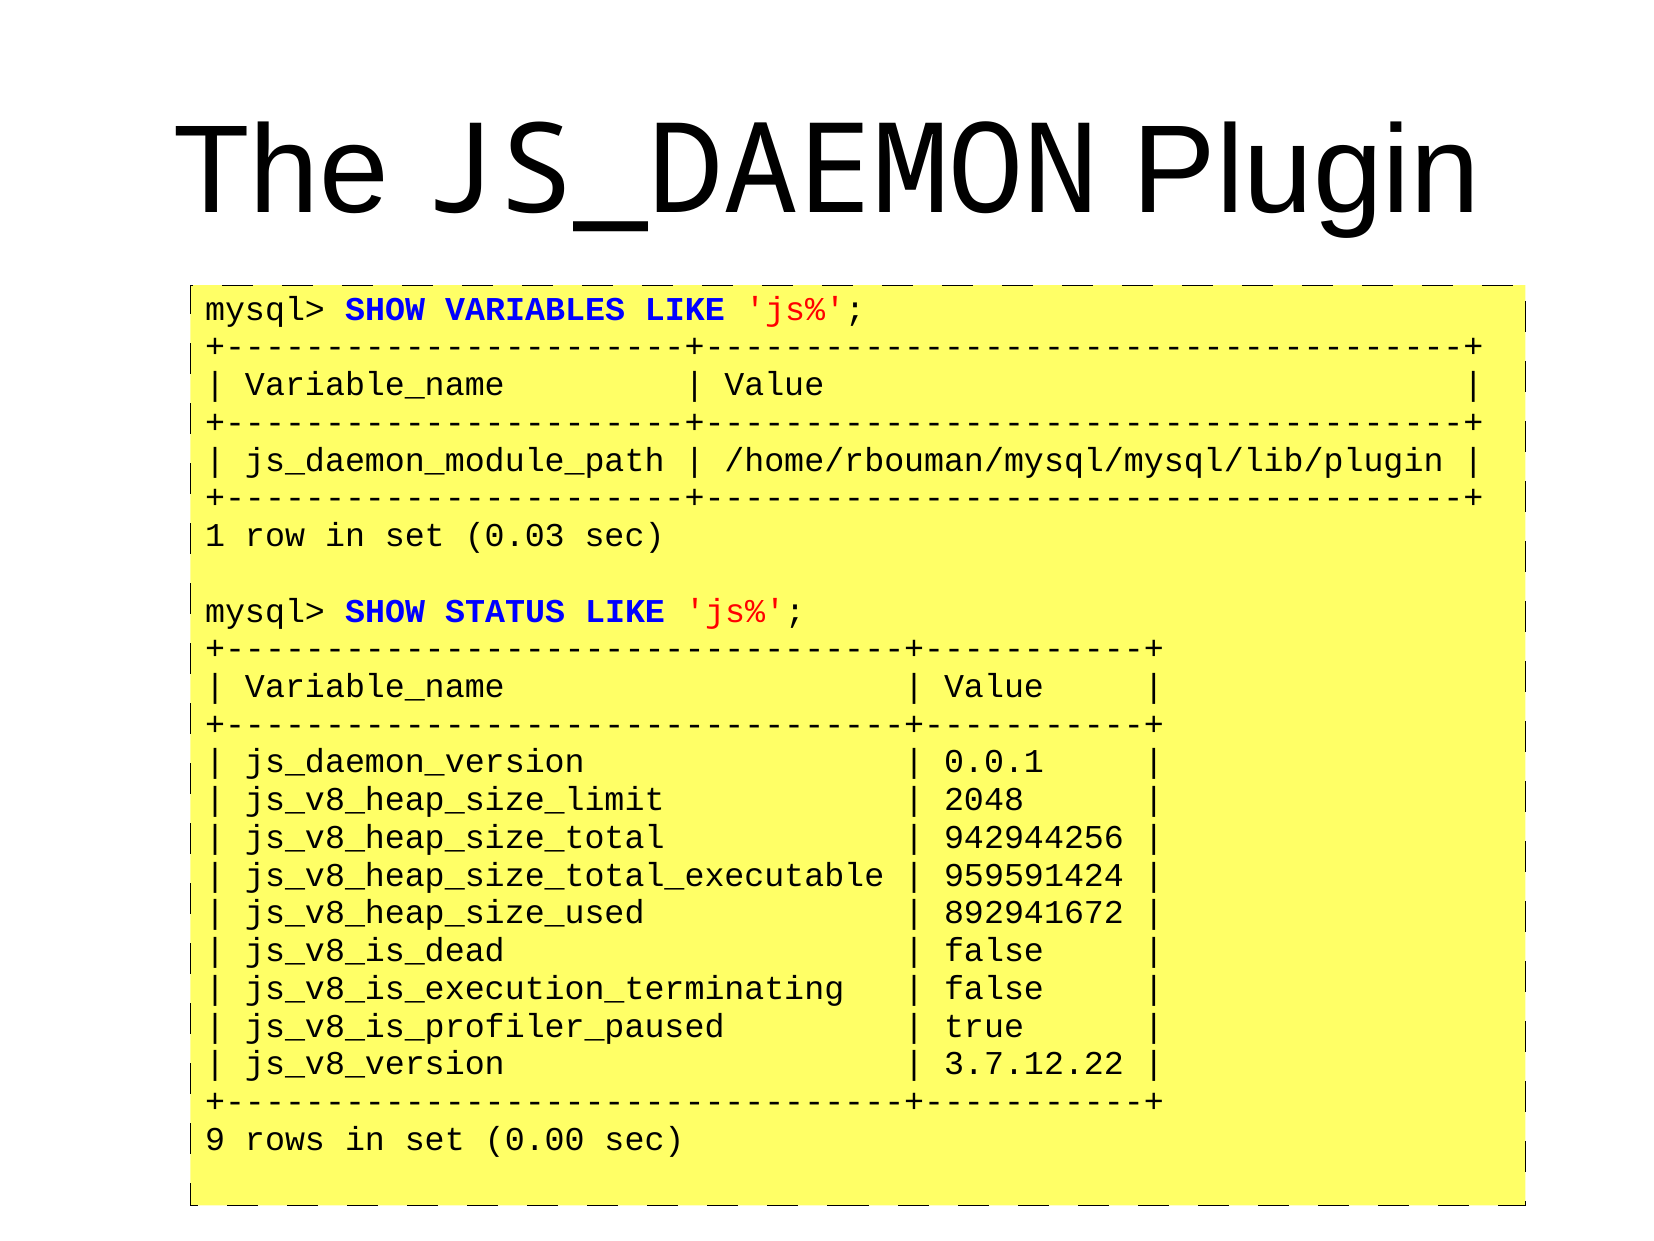

# The JS_DAEMON Plugin
mysql> SHOW VARIABLES LIKE 'js%';
+-----------------------+--------------------------------------+
| Variable_name | Value |
+-----------------------+--------------------------------------+
| js_daemon_module_path | /home/rbouman/mysql/mysql/lib/plugin |
+-----------------------+--------------------------------------+
1 row in set (0.03 sec)
mysql> SHOW STATUS LIKE 'js%';
+----------------------------------+-----------+
| Variable_name | Value |
+----------------------------------+-----------+
| js_daemon_version | 0.0.1 |
| js_v8_heap_size_limit | 2048 |
| js_v8_heap_size_total | 942944256 |
| js_v8_heap_size_total_executable | 959591424 |
| js_v8_heap_size_used | 892941672 |
| js_v8_is_dead | false |
| js_v8_is_execution_terminating | false |
| js_v8_is_profiler_paused | true |
| js_v8_version | 3.7.12.22 |
+----------------------------------+-----------+
9 rows in set (0.00 sec)